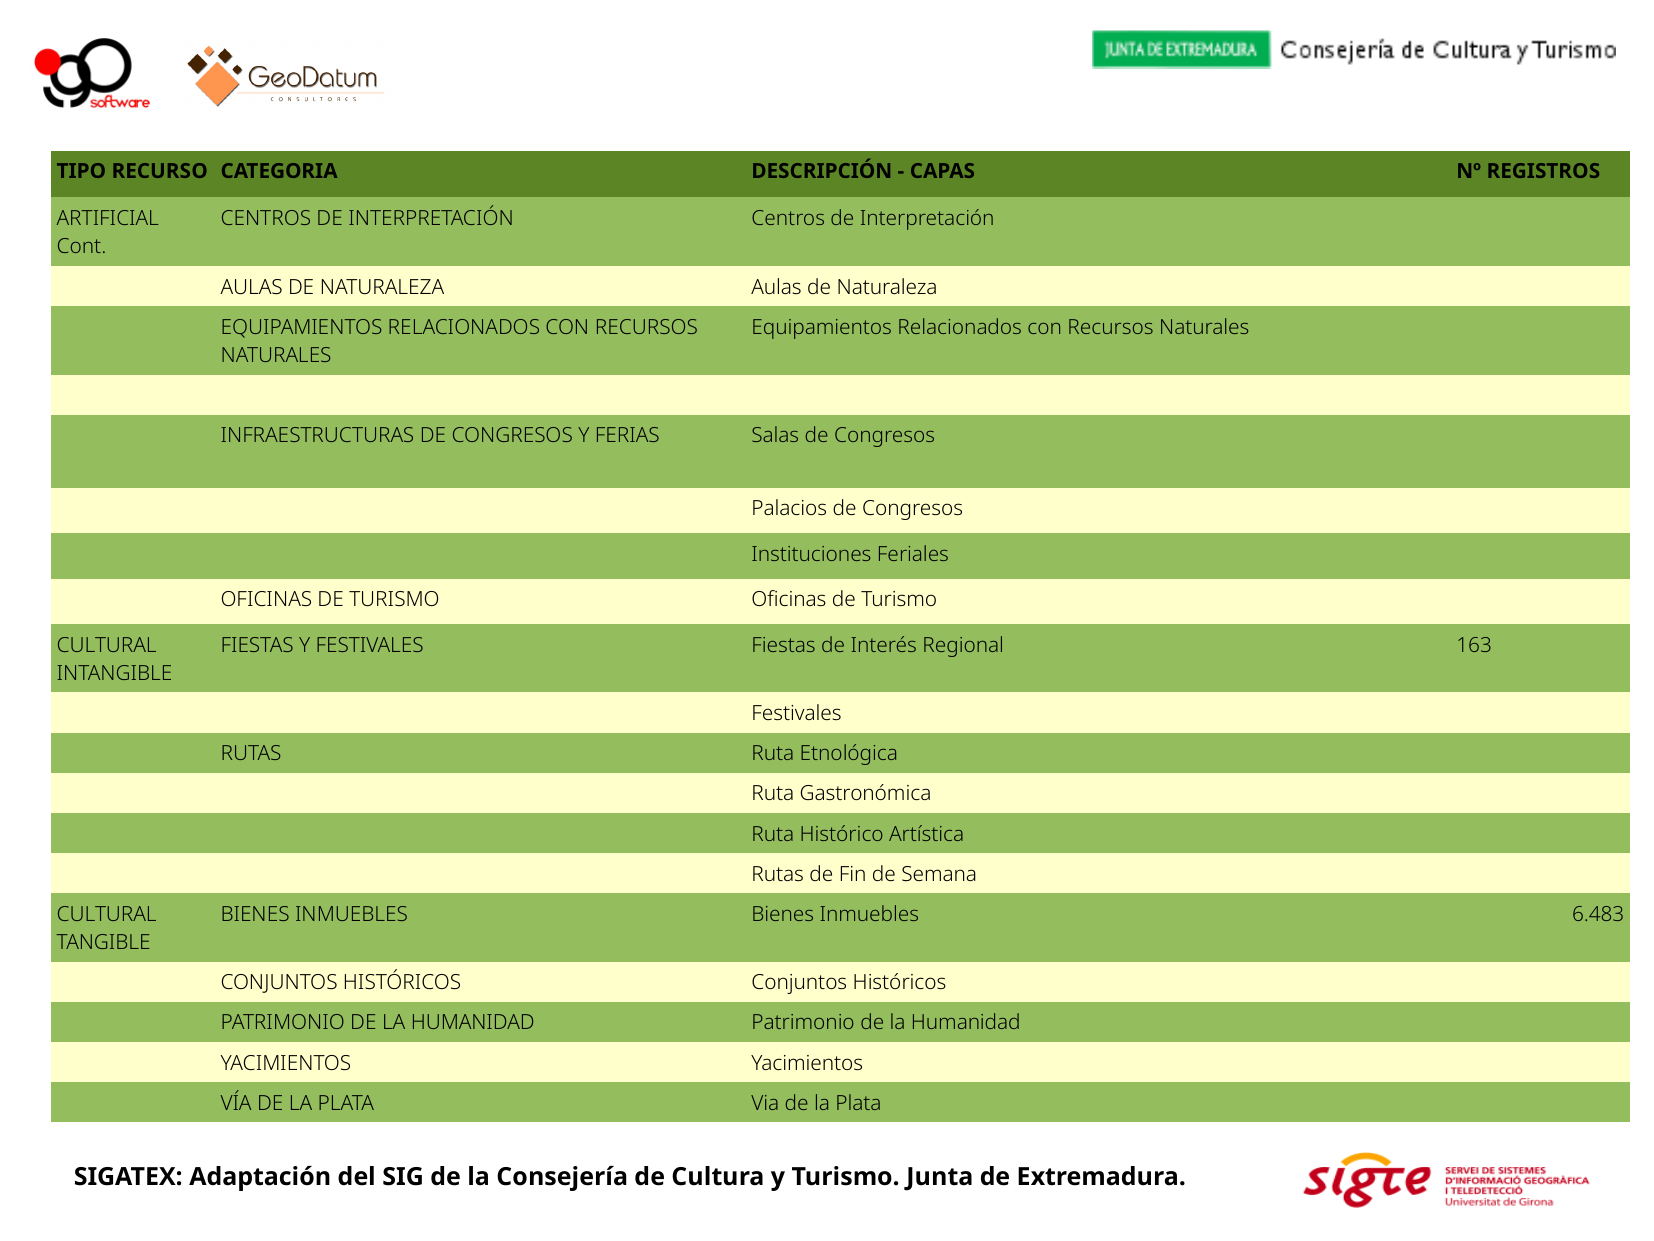

| TIPO RECURSO | CATEGORIA | DESCRIPCIÓN - CAPAS | Nº REGISTROS |
| --- | --- | --- | --- |
| ARTIFICIAL Cont. | CENTROS DE INTERPRETACIÓN | Centros de Interpretación | |
| | AULAS DE NATURALEZA | Aulas de Naturaleza | |
| | EQUIPAMIENTOS RELACIONADOS CON RECURSOS NATURALES | Equipamientos Relacionados con Recursos Naturales | |
| | | | |
| | INFRAESTRUCTURAS DE CONGRESOS Y FERIAS | Salas de Congresos | |
| | | Palacios de Congresos | |
| | | Instituciones Feriales | |
| | OFICINAS DE TURISMO | Oficinas de Turismo | |
| CULTURAL INTANGIBLE | FIESTAS Y FESTIVALES | Fiestas de Interés Regional | 163 |
| | | Festivales | |
| | RUTAS | Ruta Etnológica | |
| | | Ruta Gastronómica | |
| | | Ruta Histórico Artística | |
| | | Rutas de Fin de Semana | |
| CULTURAL TANGIBLE | BIENES INMUEBLES | Bienes Inmuebles | 6.483 |
| | CONJUNTOS HISTÓRICOS | Conjuntos Históricos | |
| | PATRIMONIO DE LA HUMANIDAD | Patrimonio de la Humanidad | |
| | YACIMIENTOS | Yacimientos | |
| | VÍA DE LA PLATA | Via de la Plata | |
| TIPO RECURSO | CATEGORIA | DESCRIPCIÓN - CAPAS | Nº REGISTROS |
| --- | --- | --- | --- |
| ARTIFICIAL Cont. | CENTROS DE INTERPRETACIÓN | Centros de Interpretación | |
| | AULAS DE NATURALEZA | Aulas de Naturaleza | |
| | EQUIPAMIENTOS RELACIONADOS CON RECURSOS NATURALES | Equipamientos Relacionados con Recursos Naturales | |
| | | | |
| | INFRAESTRUCTURAS DE CONGRESOS Y FERIAS | Salas de Congresos | |
| | | Palacios de Congresos | |
| | | Instituciones Feriales | |
| | OFICINAS DE TURISMO | Oficinas de Turismo | |
| CULTURAL INTANGIBLE | FIESTAS Y FESTIVALES | Fiestas de Interés Regional | 163 |
| | | Festivales | |
| | RUTAS | Ruta Etnológica | |
| | | Ruta Gastronómica | |
| | | Ruta Histórico Artística | |
| | | Rutas de Fin de Semana | |
| CULTURAL TANGIBLE | BIENES INMUEBLES | Bienes Inmuebles | 6.483 |
| | CONJUNTOS HISTÓRICOS | Conjuntos Históricos | |
| | PATRIMONIO DE LA HUMANIDAD | Patrimonio de la Humanidad | |
| | YACIMIENTOS | Yacimientos | |
| | VÍA DE LA PLATA | Via de la Plata | |
SIGATEX: Adaptación del SIG de la Consejería de Cultura y Turismo. Junta de Extremadura.